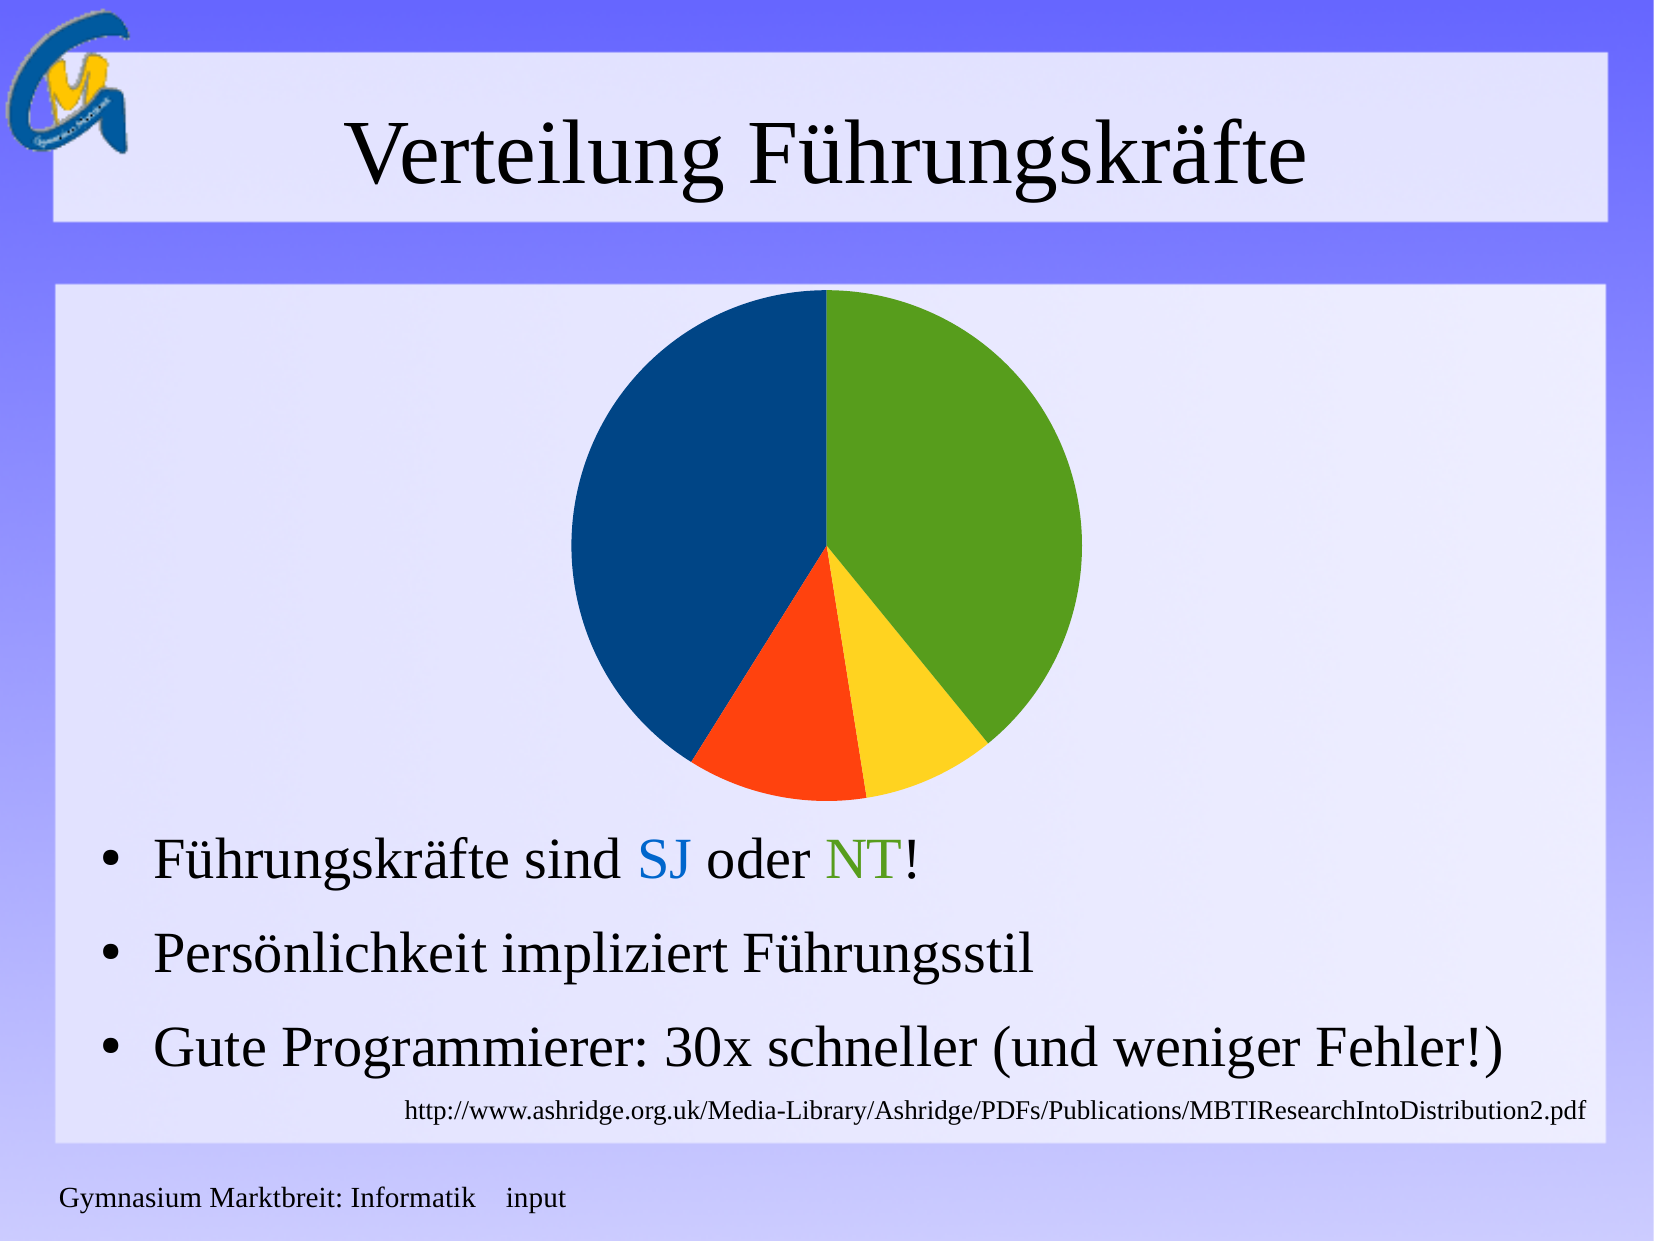

# Verteilung Führungskräfte
Führungskräfte sind SJ oder NT!
Persönlichkeit impliziert Führungsstil
Gute Programmierer: 30x schneller (und weniger Fehler!)
http://www.ashridge.org.uk/Media-Library/Ashridge/PDFs/Publications/MBTIResearchIntoDistribution2.pdf